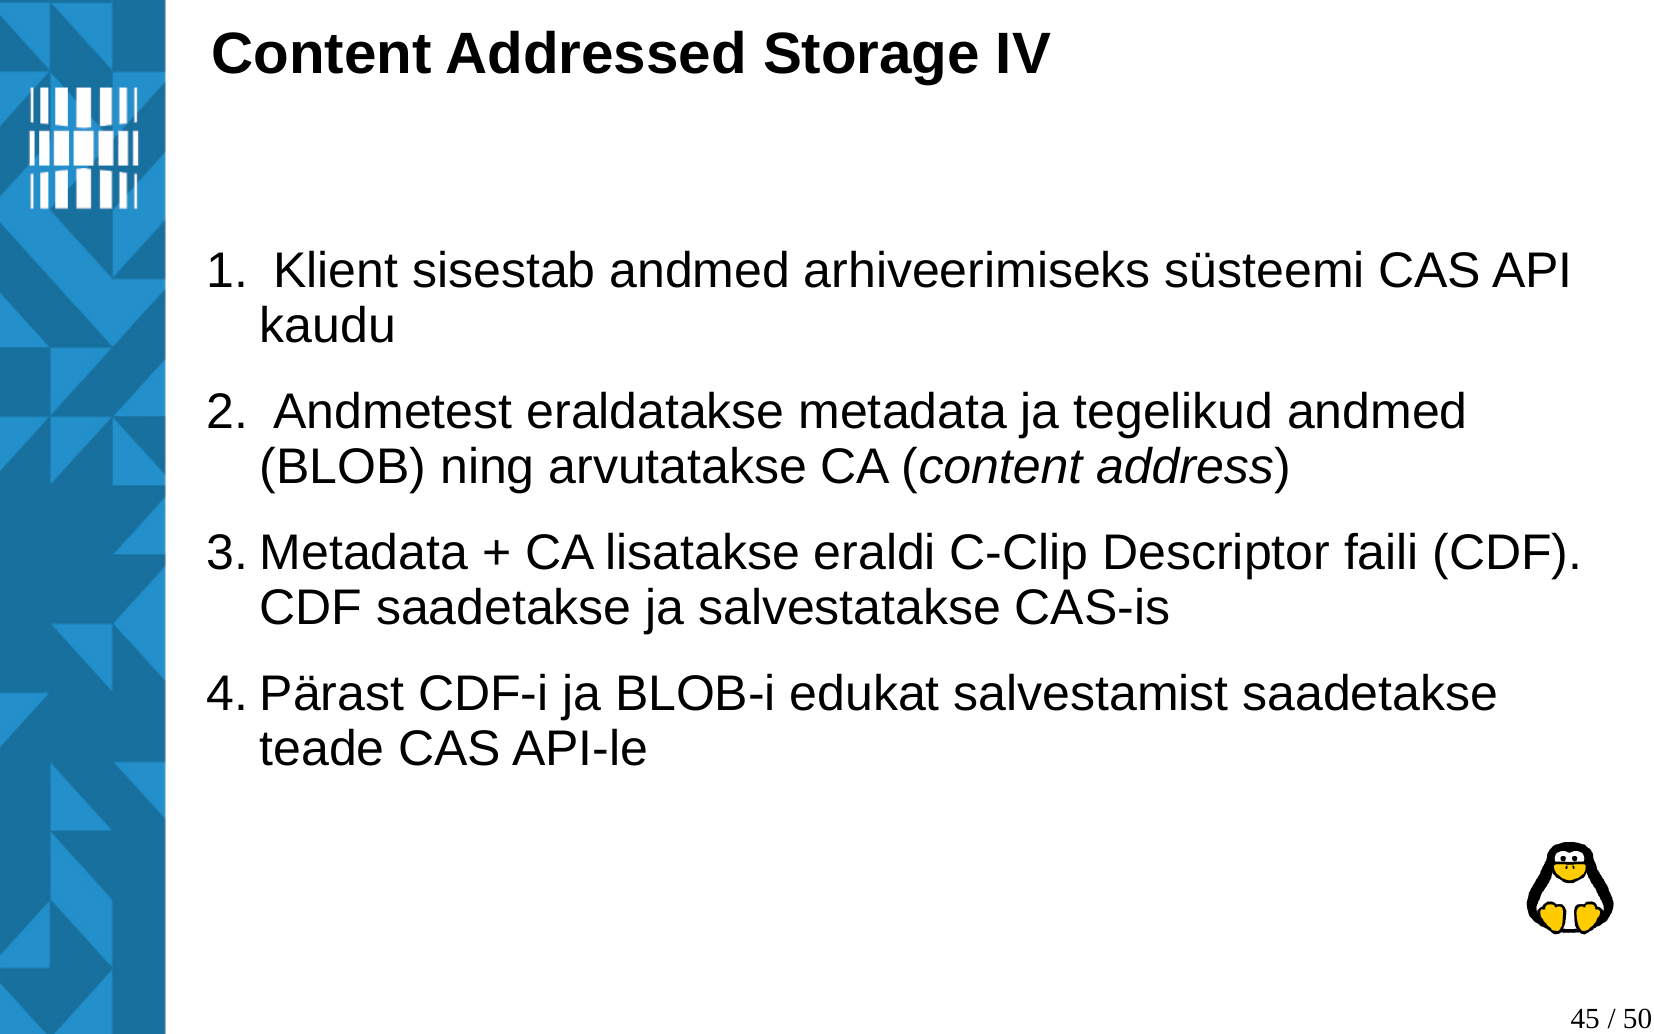

# Content Addressed Storage IV
 Klient sisestab andmed arhiveerimiseks süsteemi CAS API kaudu
 Andmetest eraldatakse metadata ja tegelikud andmed (BLOB) ning arvutatakse CA (content address)
Metadata + CA lisatakse eraldi C-Clip Descriptor faili (CDF). CDF saadetakse ja salvestatakse CAS-is
Pärast CDF-i ja BLOB-i edukat salvestamist saadetakse teade CAS API-le